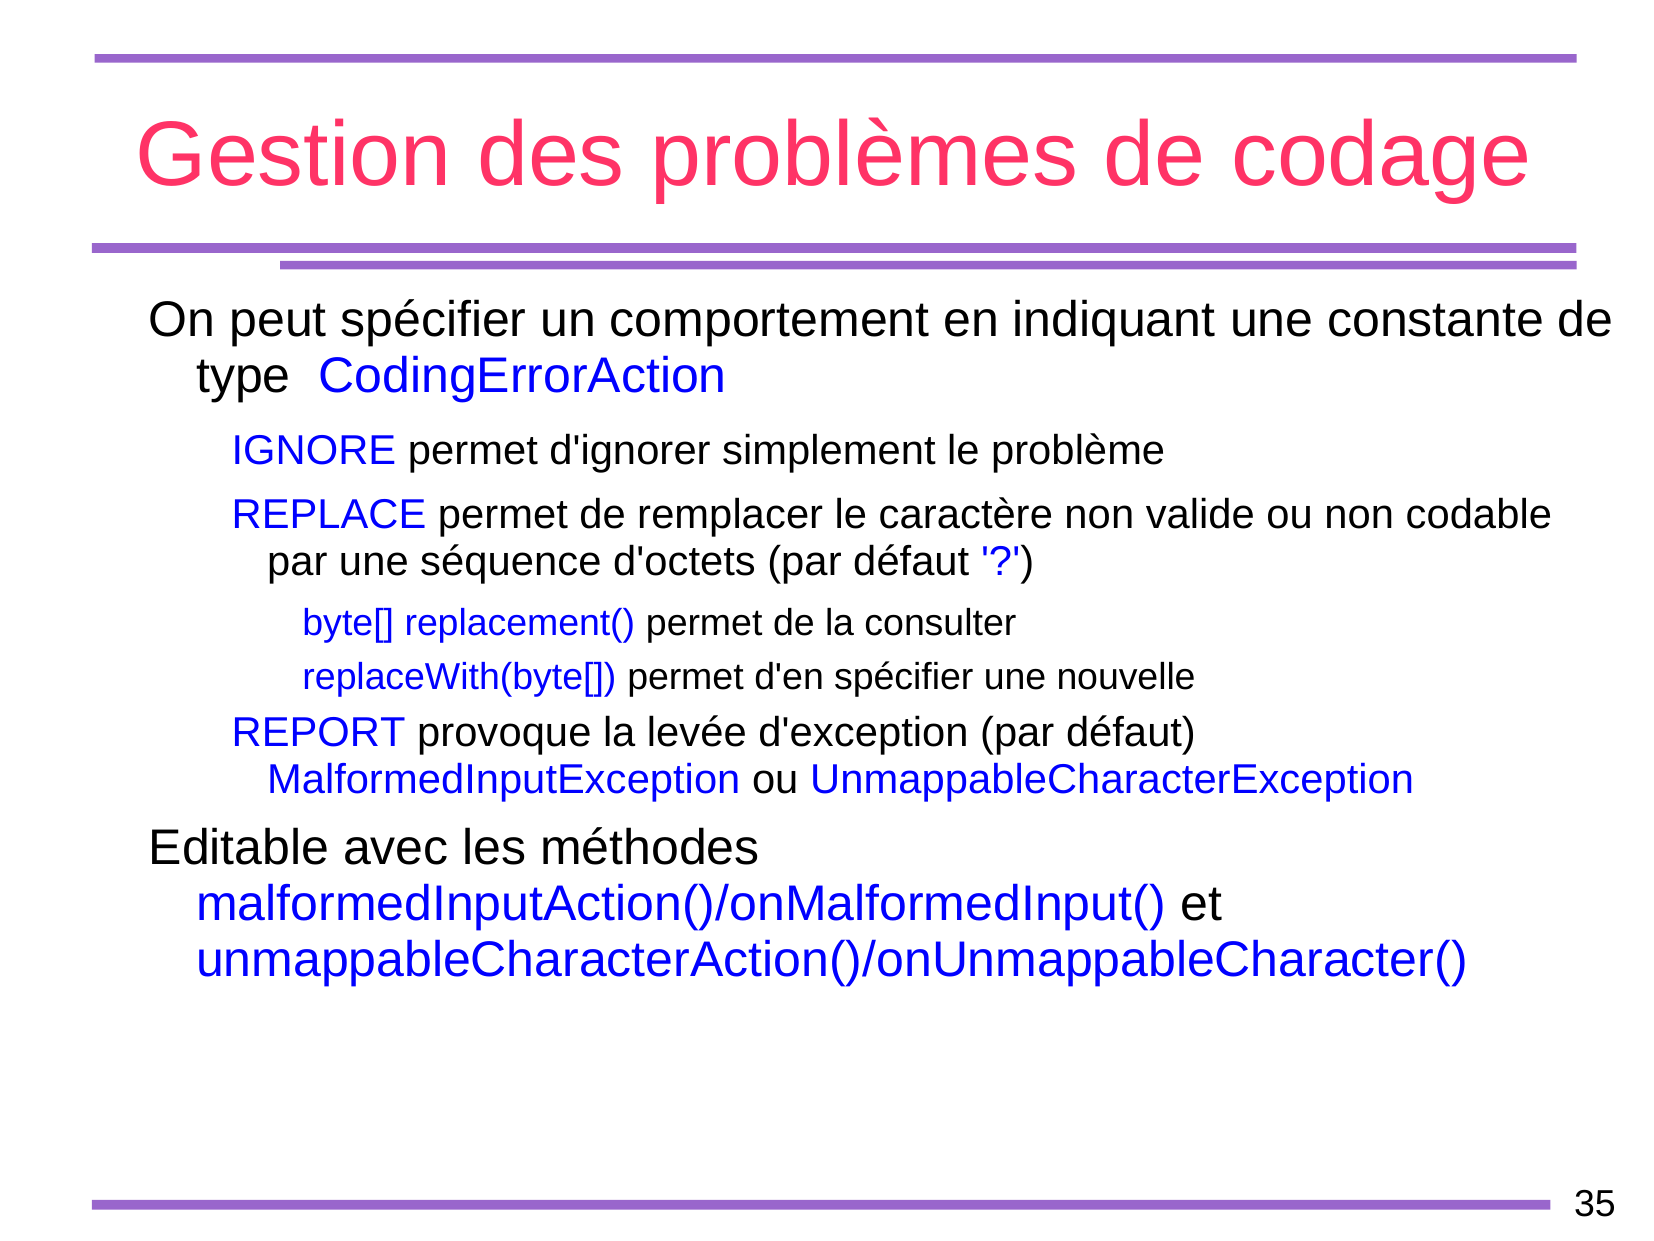

# Gestion des problèmes de codage
On peut spécifier un comportement en indiquant une constante de type CodingErrorAction
IGNORE permet d'ignorer simplement le problème
REPLACE permet de remplacer le caractère non valide ou non codable par une séquence d'octets (par défaut '?')
byte[] replacement() permet de la consulter
replaceWith(byte[]) permet d'en spécifier une nouvelle
REPORT provoque la levée d'exception (par défaut)
MalformedInputException ou UnmappableCharacterException
Editable avec les méthodes malformedInputAction()/onMalformedInput() et unmappableCharacterAction()/onUnmappableCharacter()